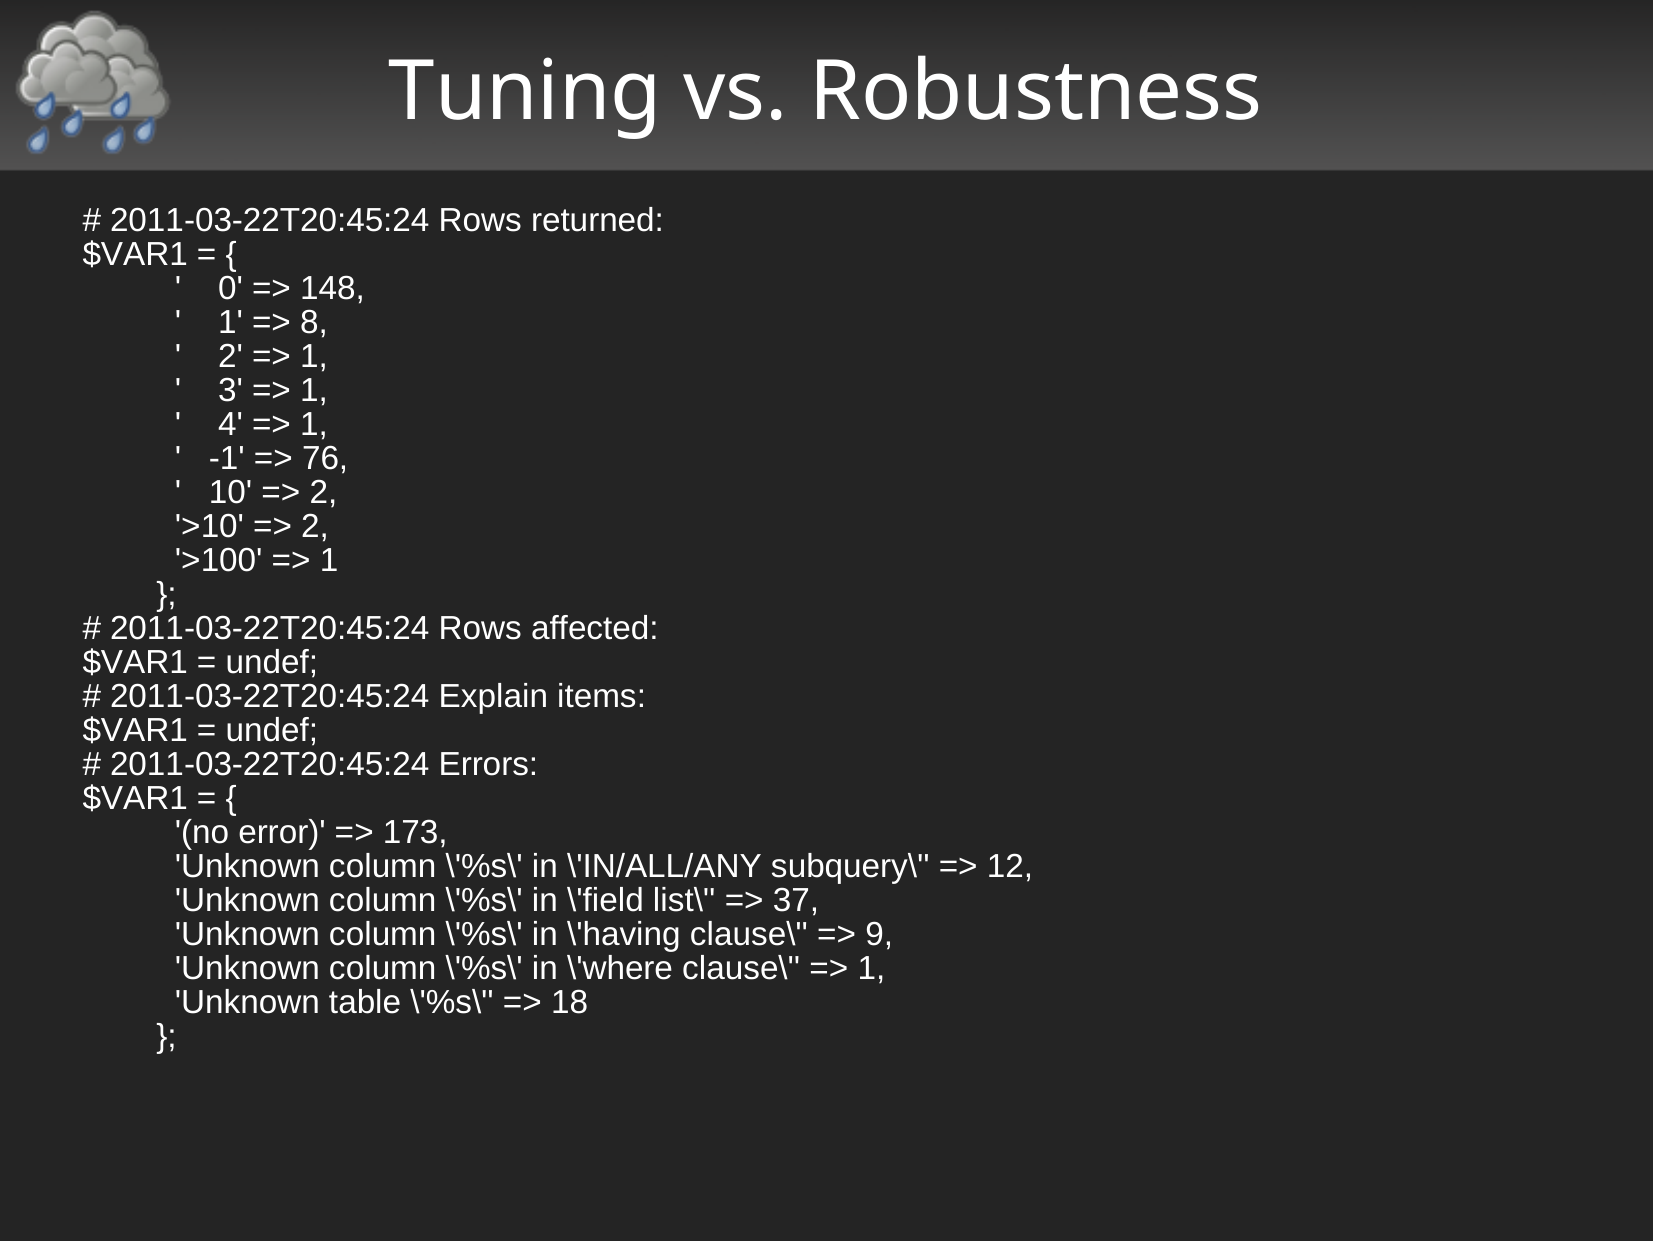

# Tuning vs. Robustness
# 2011-03-22T20:45:24 Rows returned:
$VAR1 = {
 ' 0' => 148,
 ' 1' => 8,
 ' 2' => 1,
 ' 3' => 1,
 ' 4' => 1,
 ' -1' => 76,
 ' 10' => 2,
 '>10' => 2,
 '>100' => 1
 };
# 2011-03-22T20:45:24 Rows affected:
$VAR1 = undef;
# 2011-03-22T20:45:24 Explain items:
$VAR1 = undef;
# 2011-03-22T20:45:24 Errors:
$VAR1 = {
 '(no error)' => 173,
 'Unknown column \'%s\' in \'IN/ALL/ANY subquery\'' => 12,
 'Unknown column \'%s\' in \'field list\'' => 37,
 'Unknown column \'%s\' in \'having clause\'' => 9,
 'Unknown column \'%s\' in \'where clause\'' => 1,
 'Unknown table \'%s\'' => 18
 };